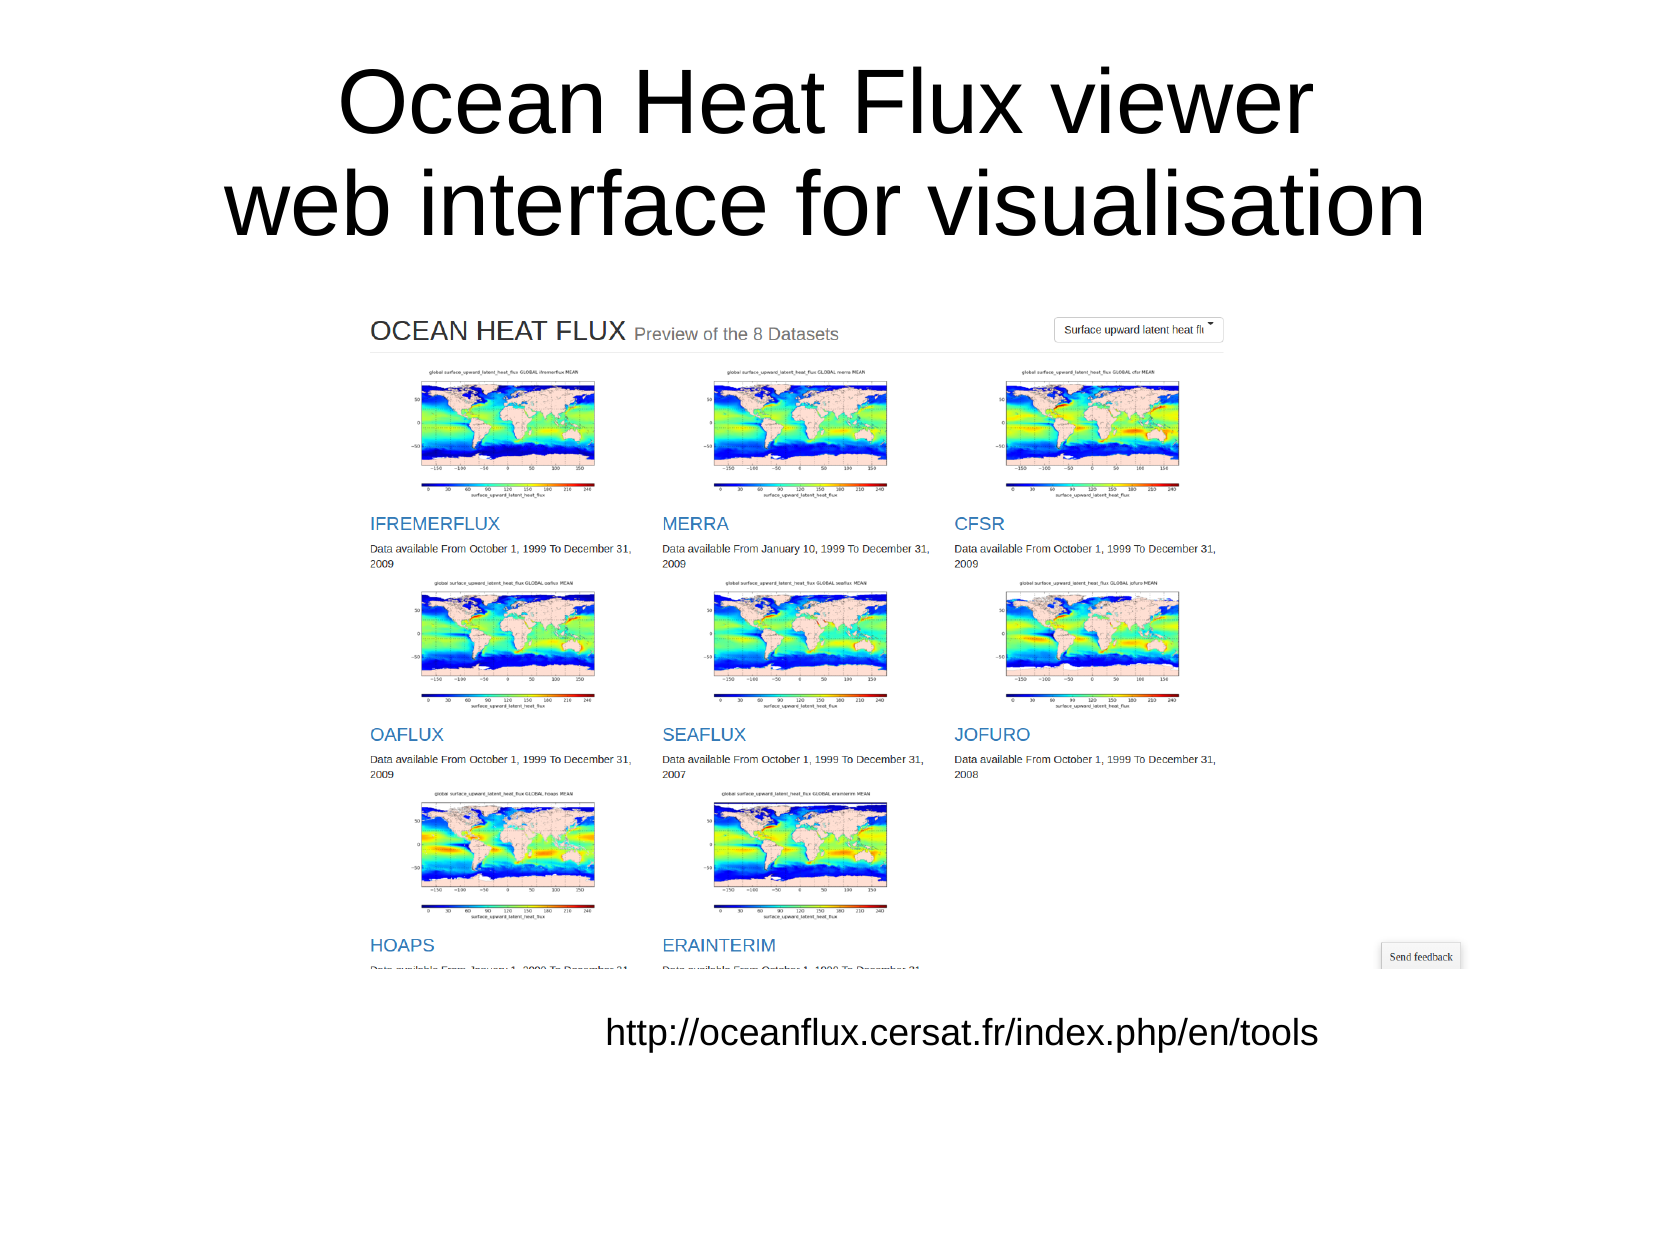

# Ocean Heat Flux viewer web interface for visualisation
http://oceanflux.cersat.fr/index.php/en/tools